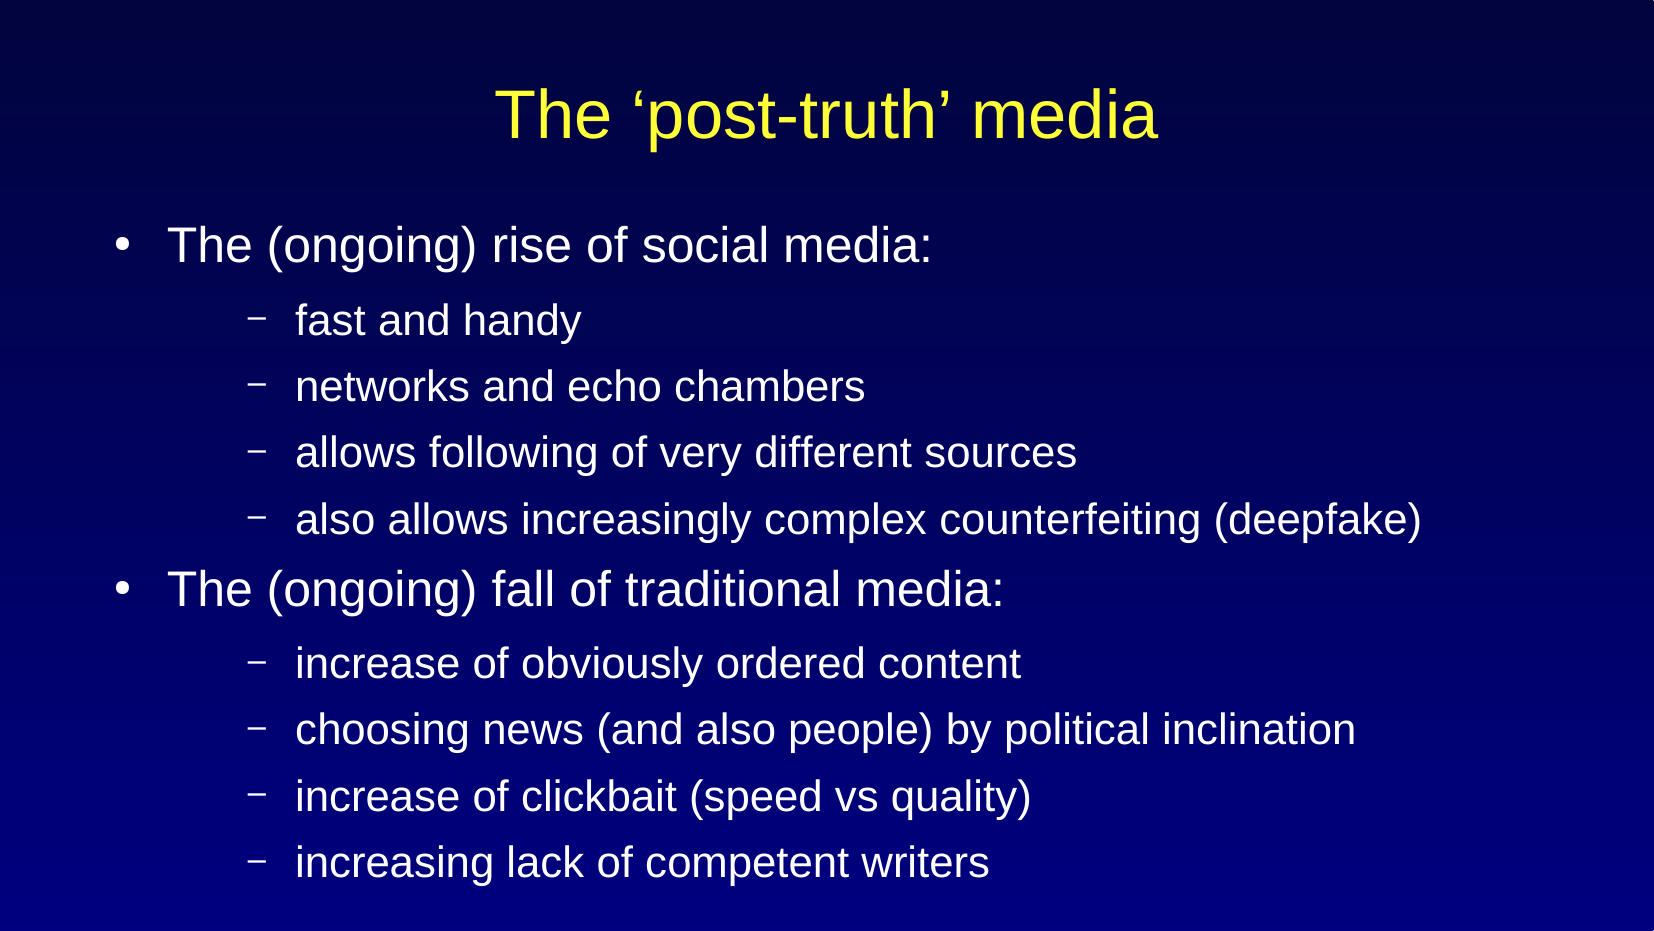

# The ‘post-truth’ media
The (ongoing) rise of social media:
fast and handy
networks and echo chambers
allows following of very different sources
also allows increasingly complex counterfeiting (deepfake)
The (ongoing) fall of traditional media:
increase of obviously ordered content
choosing news (and also people) by political inclination
increase of clickbait (speed vs quality)
increasing lack of competent writers